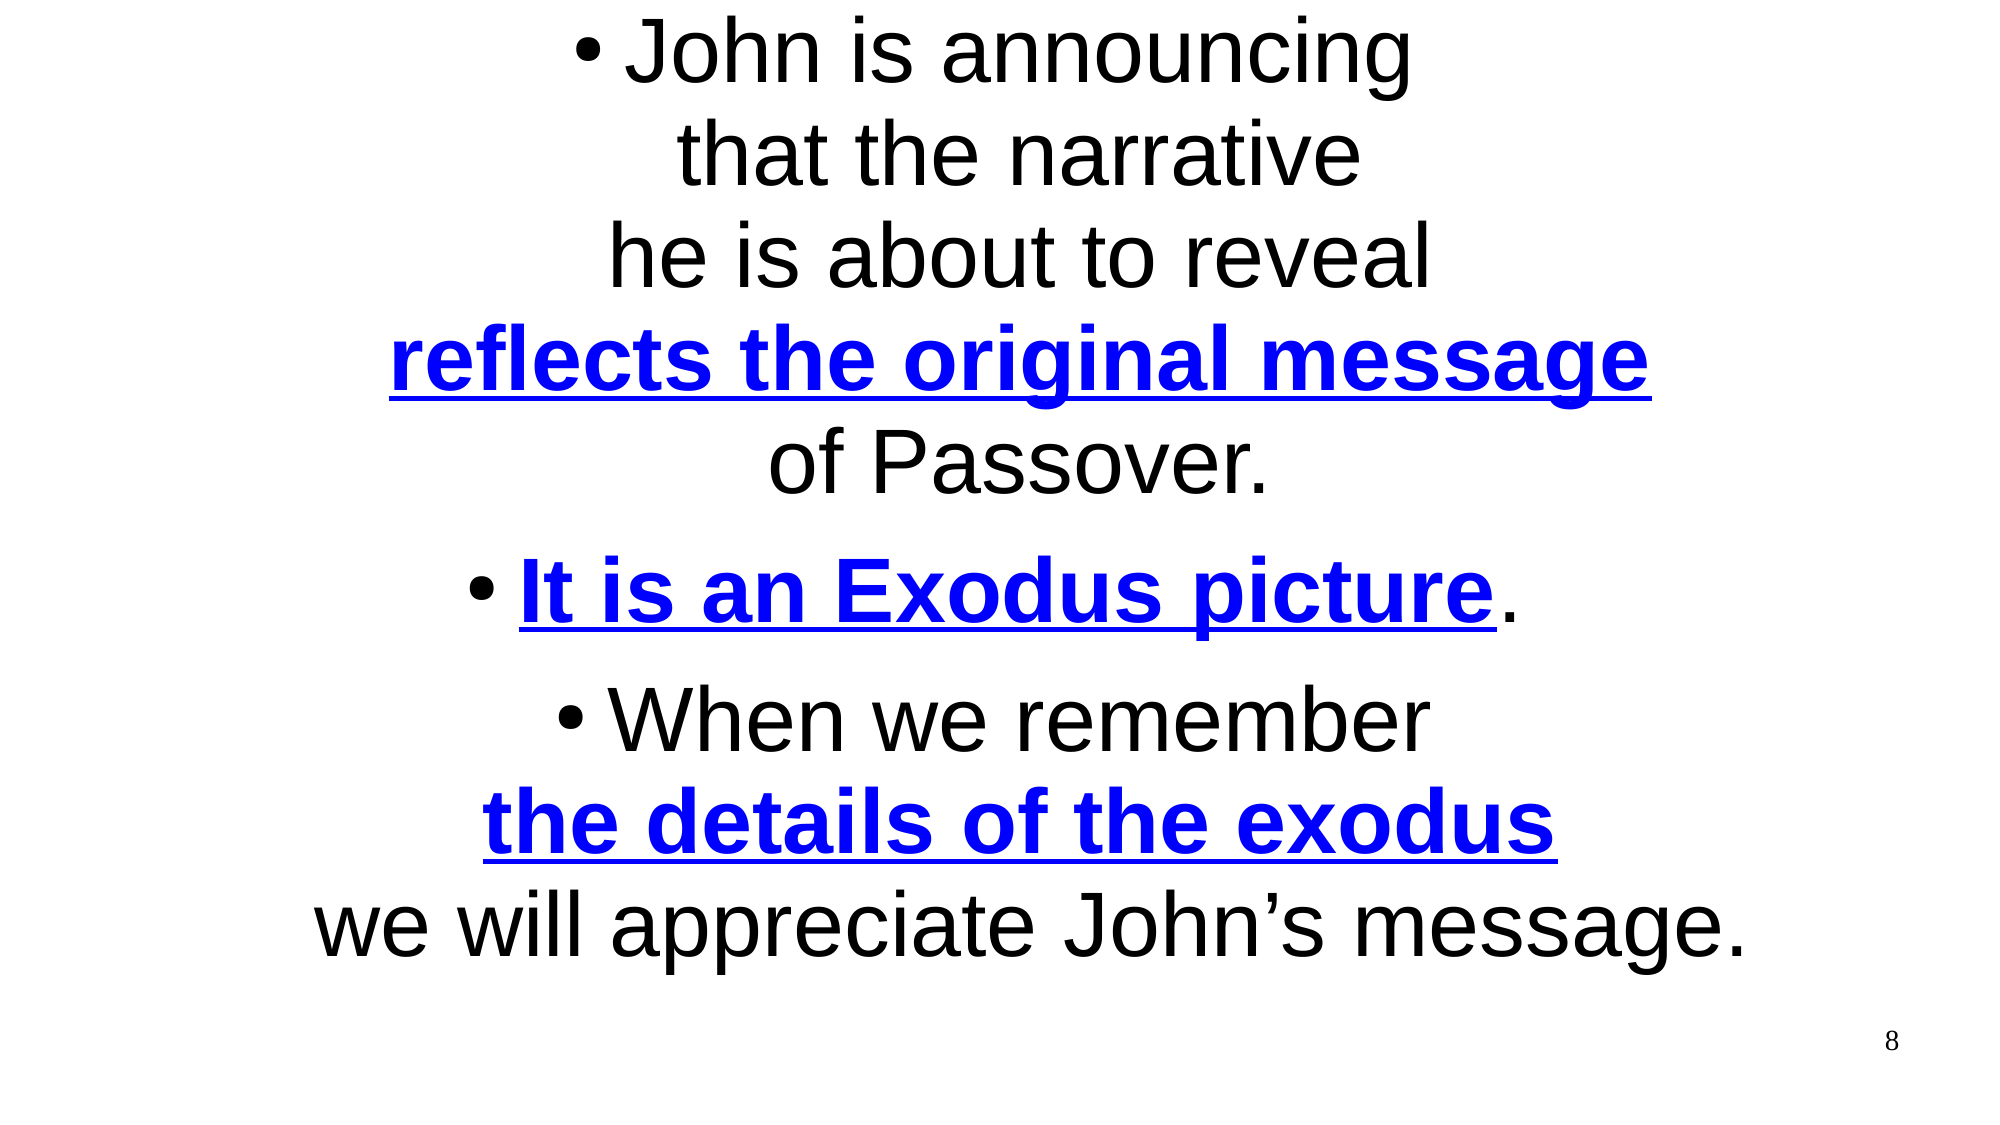

# John is announcing that the narrative he is about to reveal reflects the original message of Passover.
It is an Exodus picture.
When we remember
the details of the exodus
we will appreciate John’s message.
8